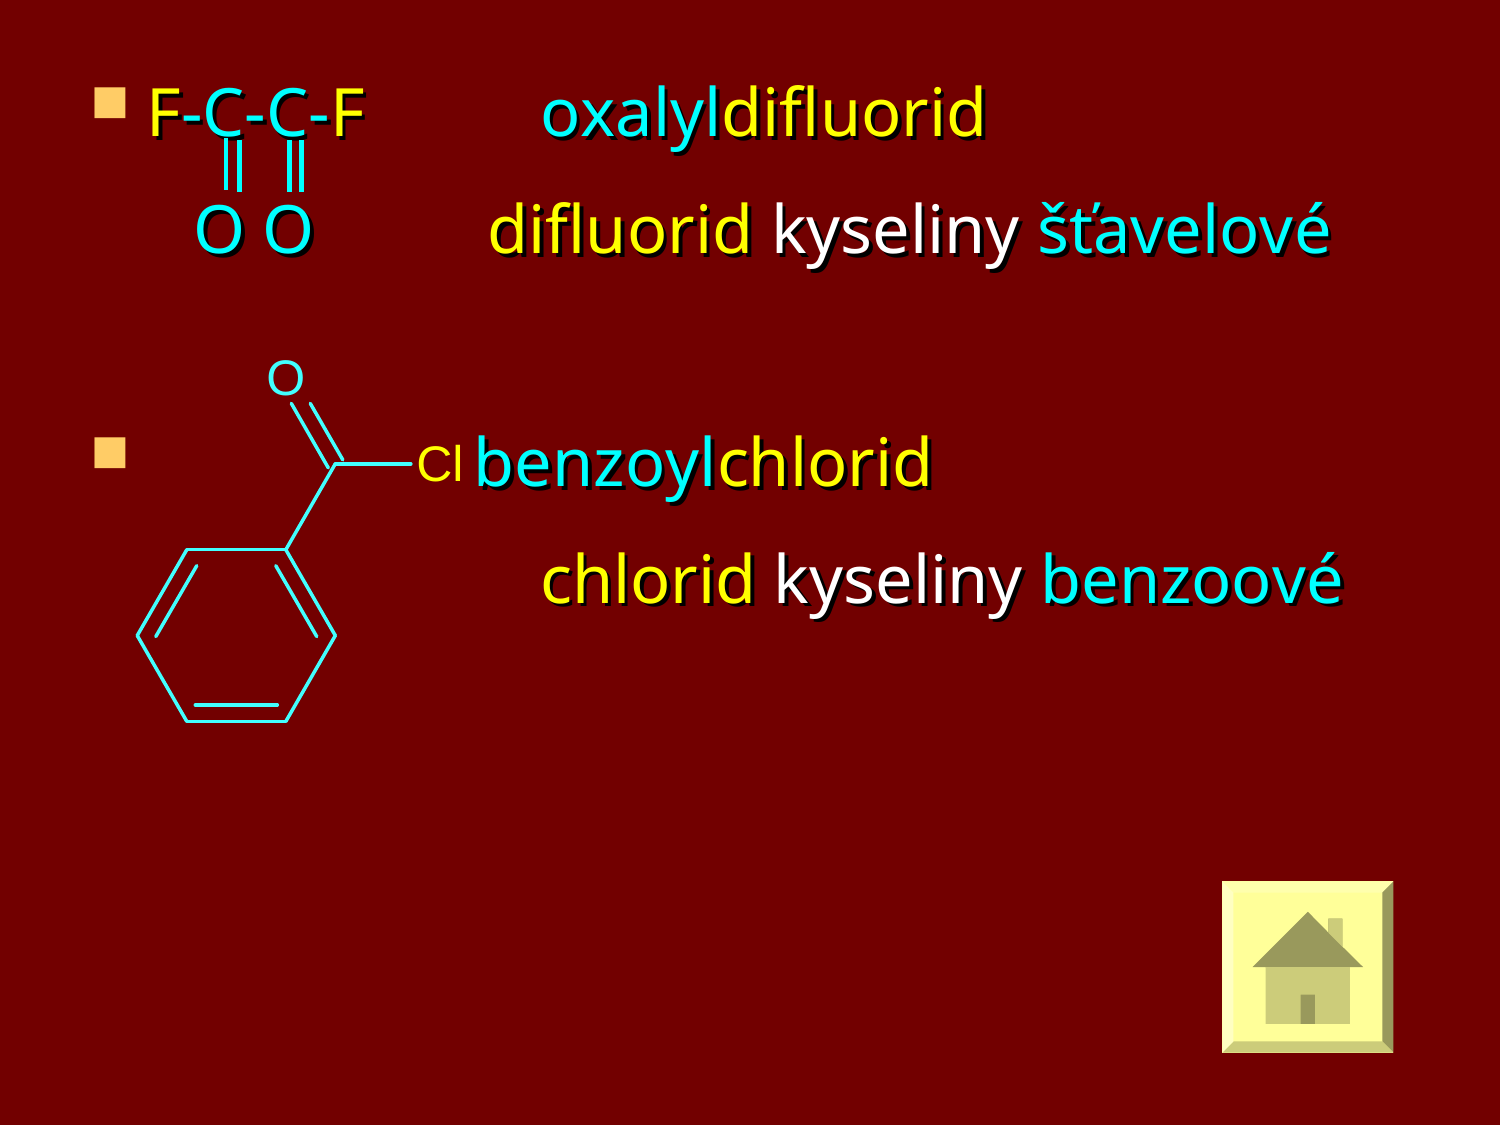

#
F-C-C-F		oxalyldifluorid
 O O difluorid kyseliny šťavelové
 benzoylchlorid
				chlorid kyseliny benzoové